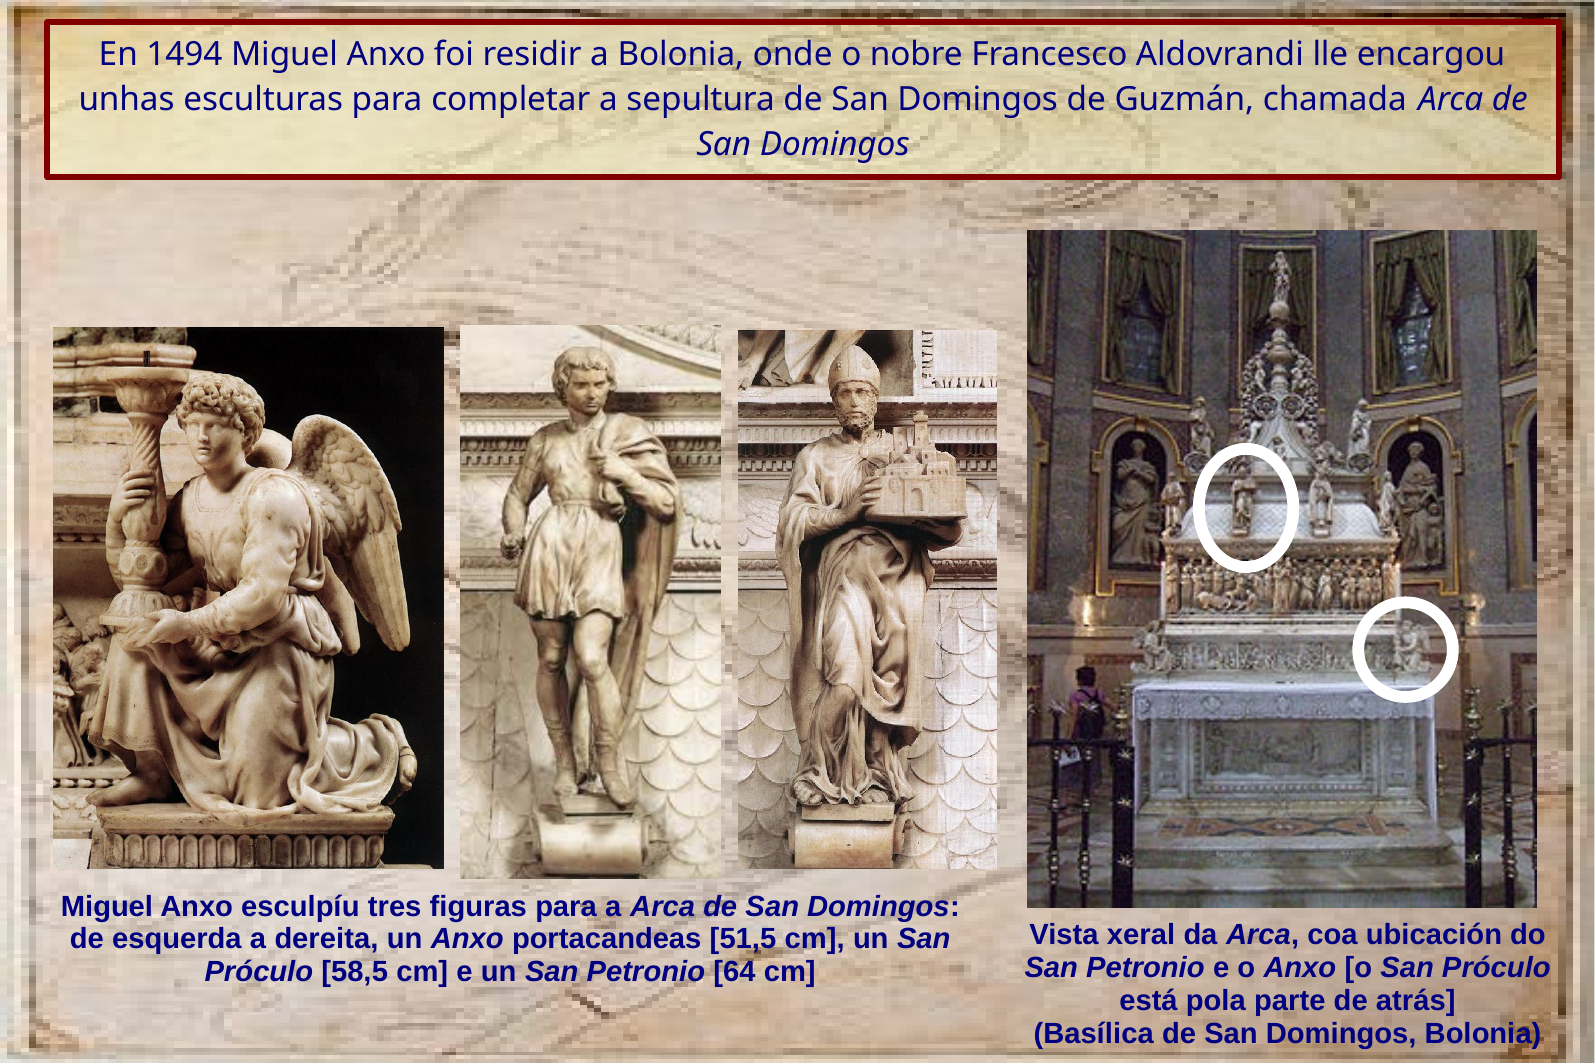

En 1494 Miguel Anxo foi residir a Bolonia, onde o nobre Francesco Aldovrandi lle encargou unhas esculturas para completar a sepultura de San Domingos de Guzmán, chamada Arca de San Domingos
Vista xeral da Arca, coa ubicación do
San Petronio e o Anxo [o San Próculo
está pola parte de atrás]
(Basílica de San Domingos, Bolonia)
Miguel Anxo esculpíu tres figuras para a Arca de San Domingos: de esquerda a dereita, un Anxo portacandeas [51,5 cm], un San Próculo [58,5 cm] e un San Petronio [64 cm]